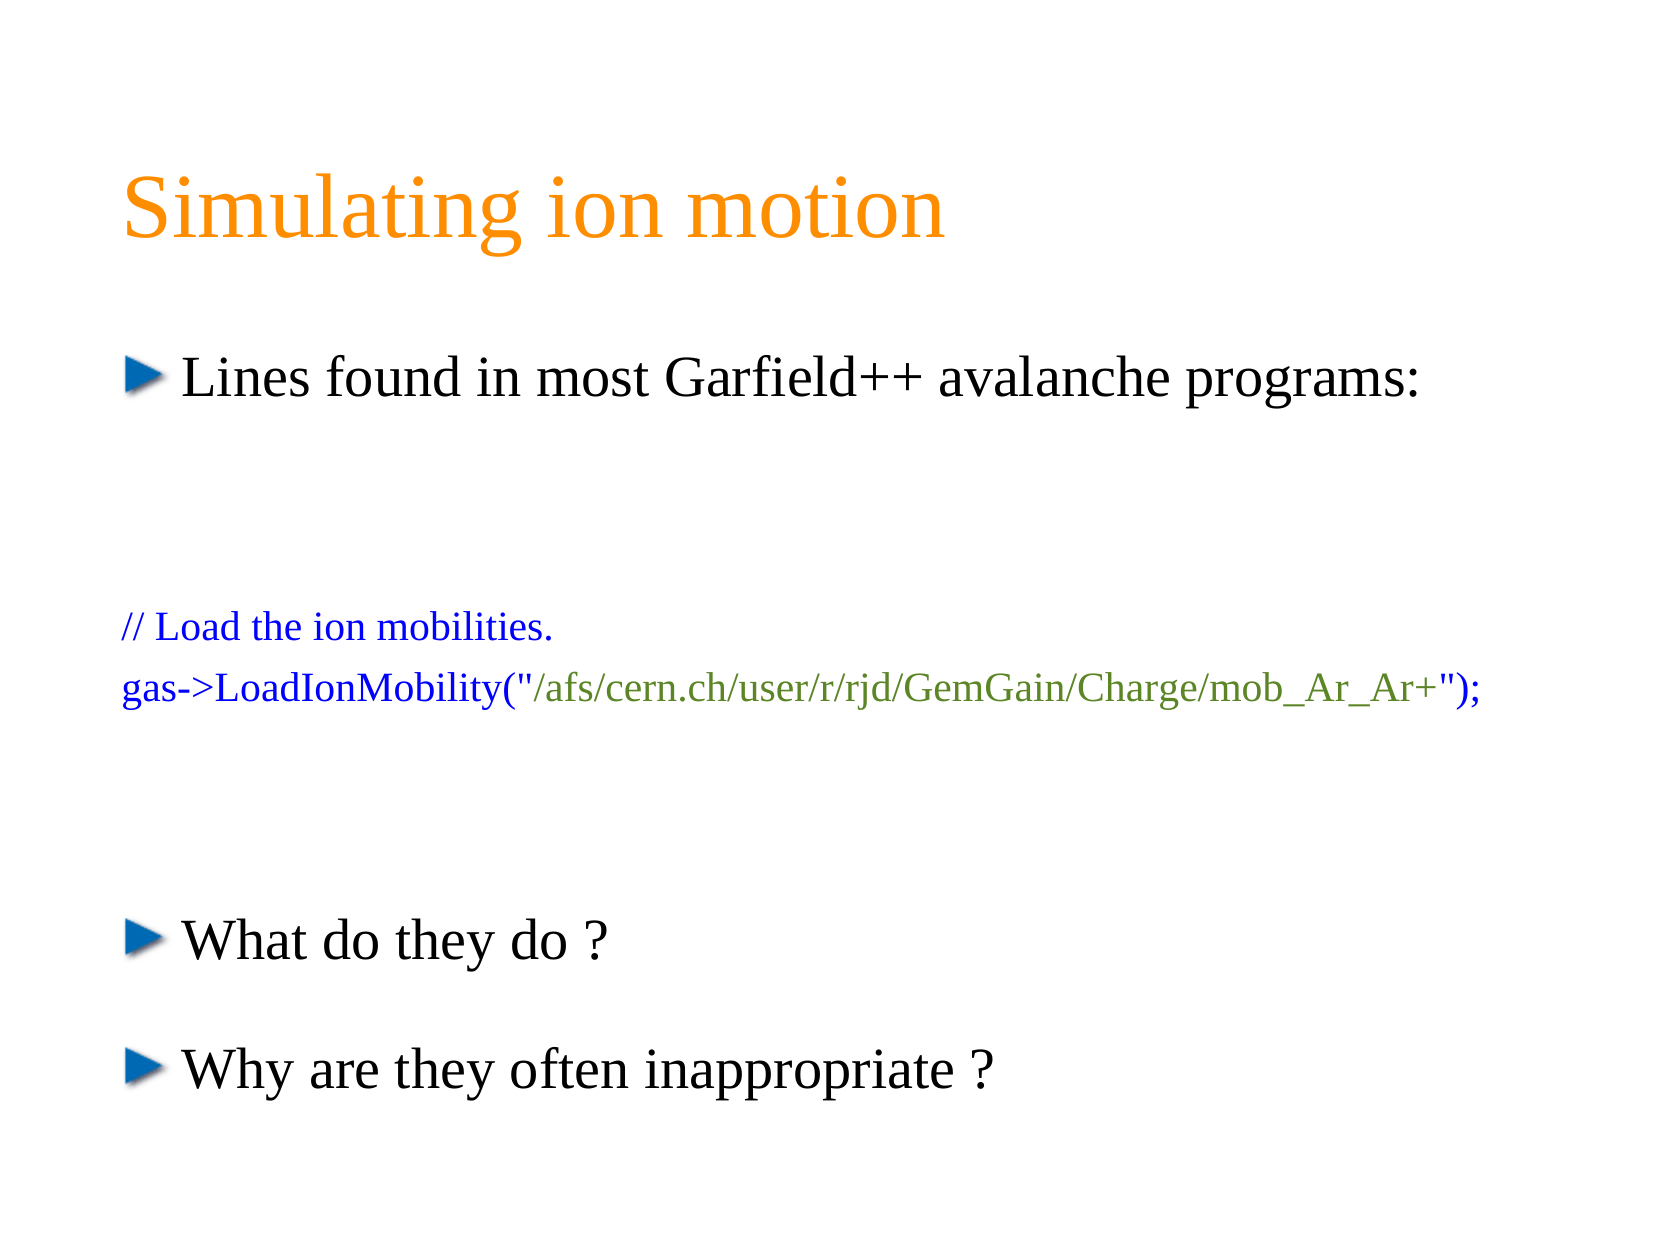

# Simulating ion motion
Lines found in most Garfield++ avalanche programs:
// Load the ion mobilities.
gas->LoadIonMobility("/afs/cern.ch/user/r/rjd/GemGain/Charge/mob_Ar_Ar+");
What do they do ?
Why are they often inappropriate ?